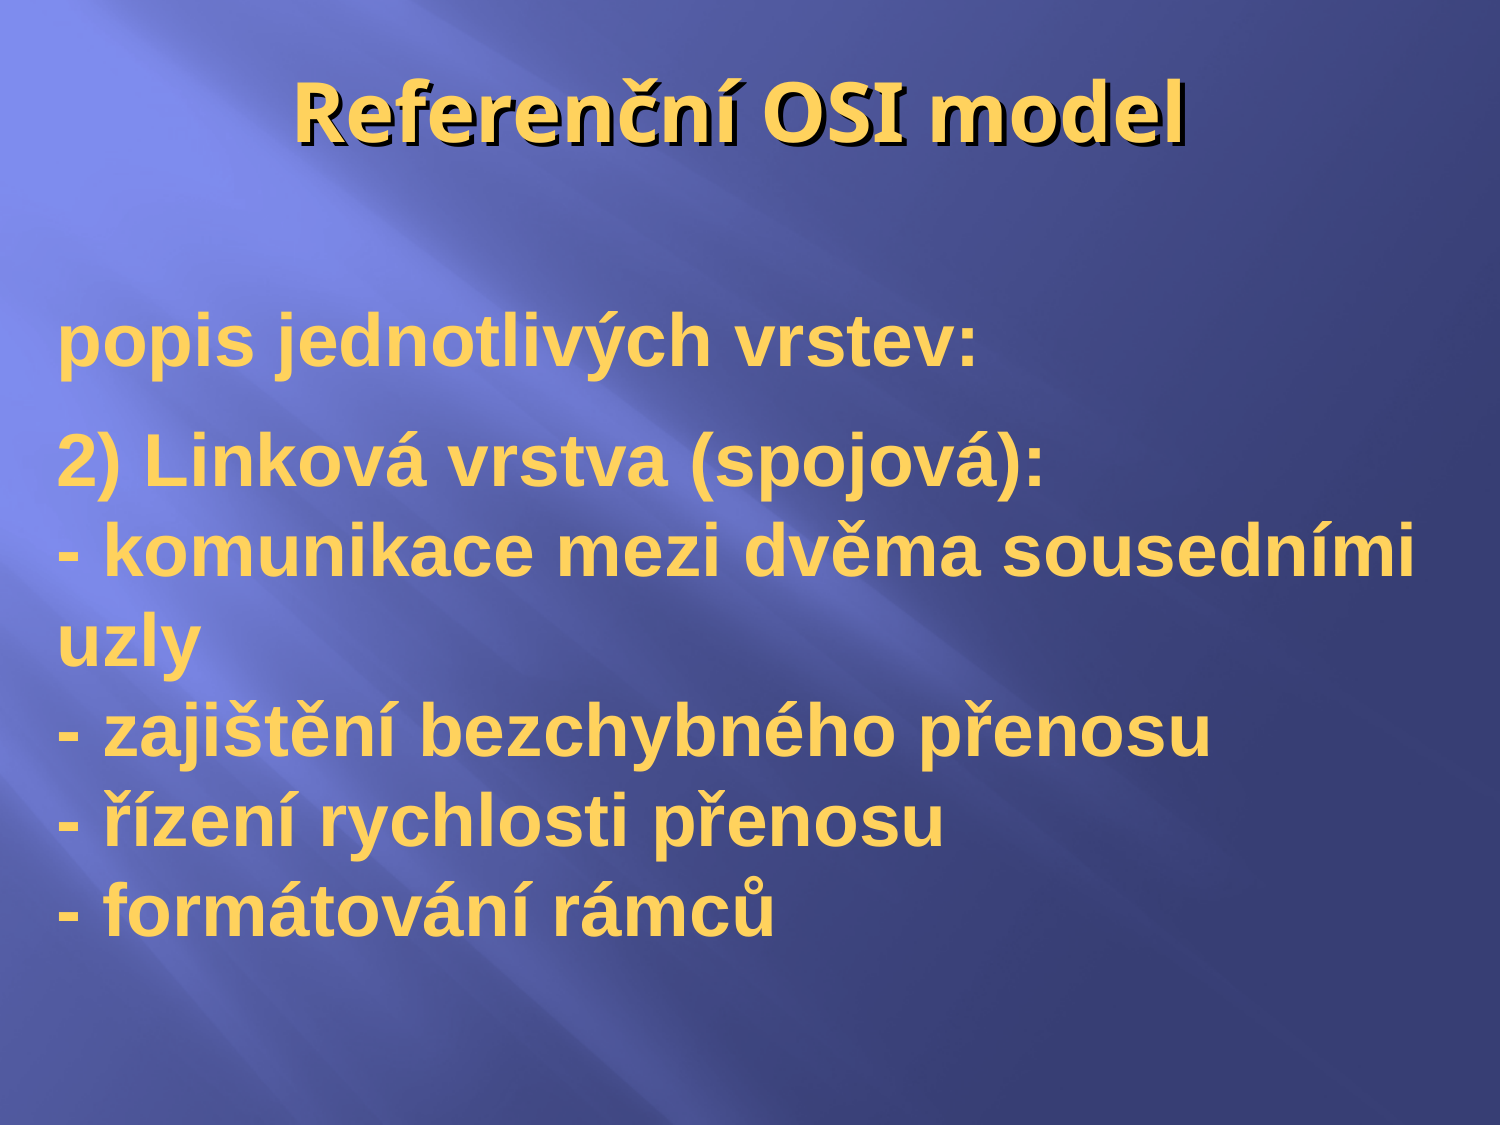

# Referenční OSI model
popis jednotlivých vrstev:
2) Linková vrstva (spojová):
- komunikace mezi dvěma sousedními
uzly
- zajištění bezchybného přenosu
- řízení rychlosti přenosu
- formátování rámců